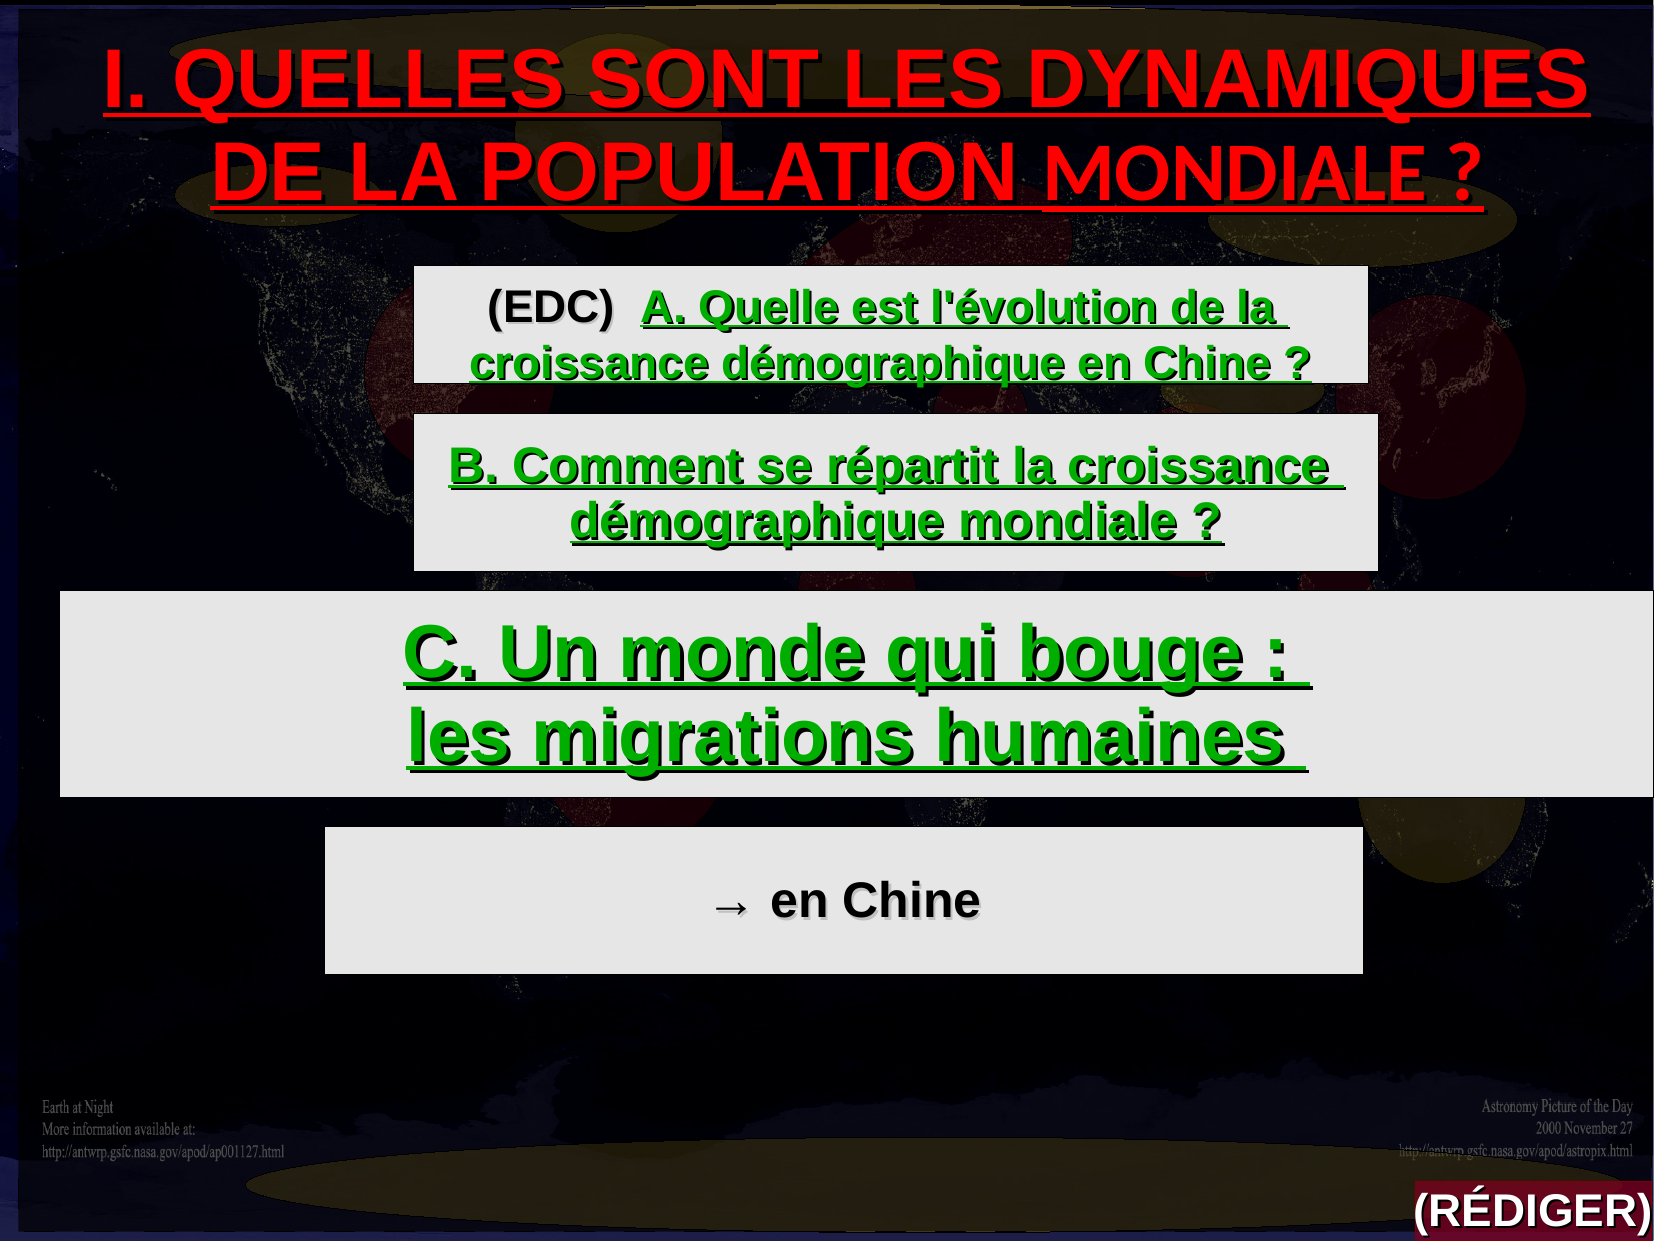

I. QUELLES SONT LES DYNAMIQUES DE LA POPULATION MONDIALE ?
 (EDC) A. Quelle est l'évolution de la
croissance démographique en Chine ?
B. Comment se répartit la croissance
démographique mondiale ?
C. Un monde qui bouge :
les migrations humaines
→ en Chine
(RÉDIGER)